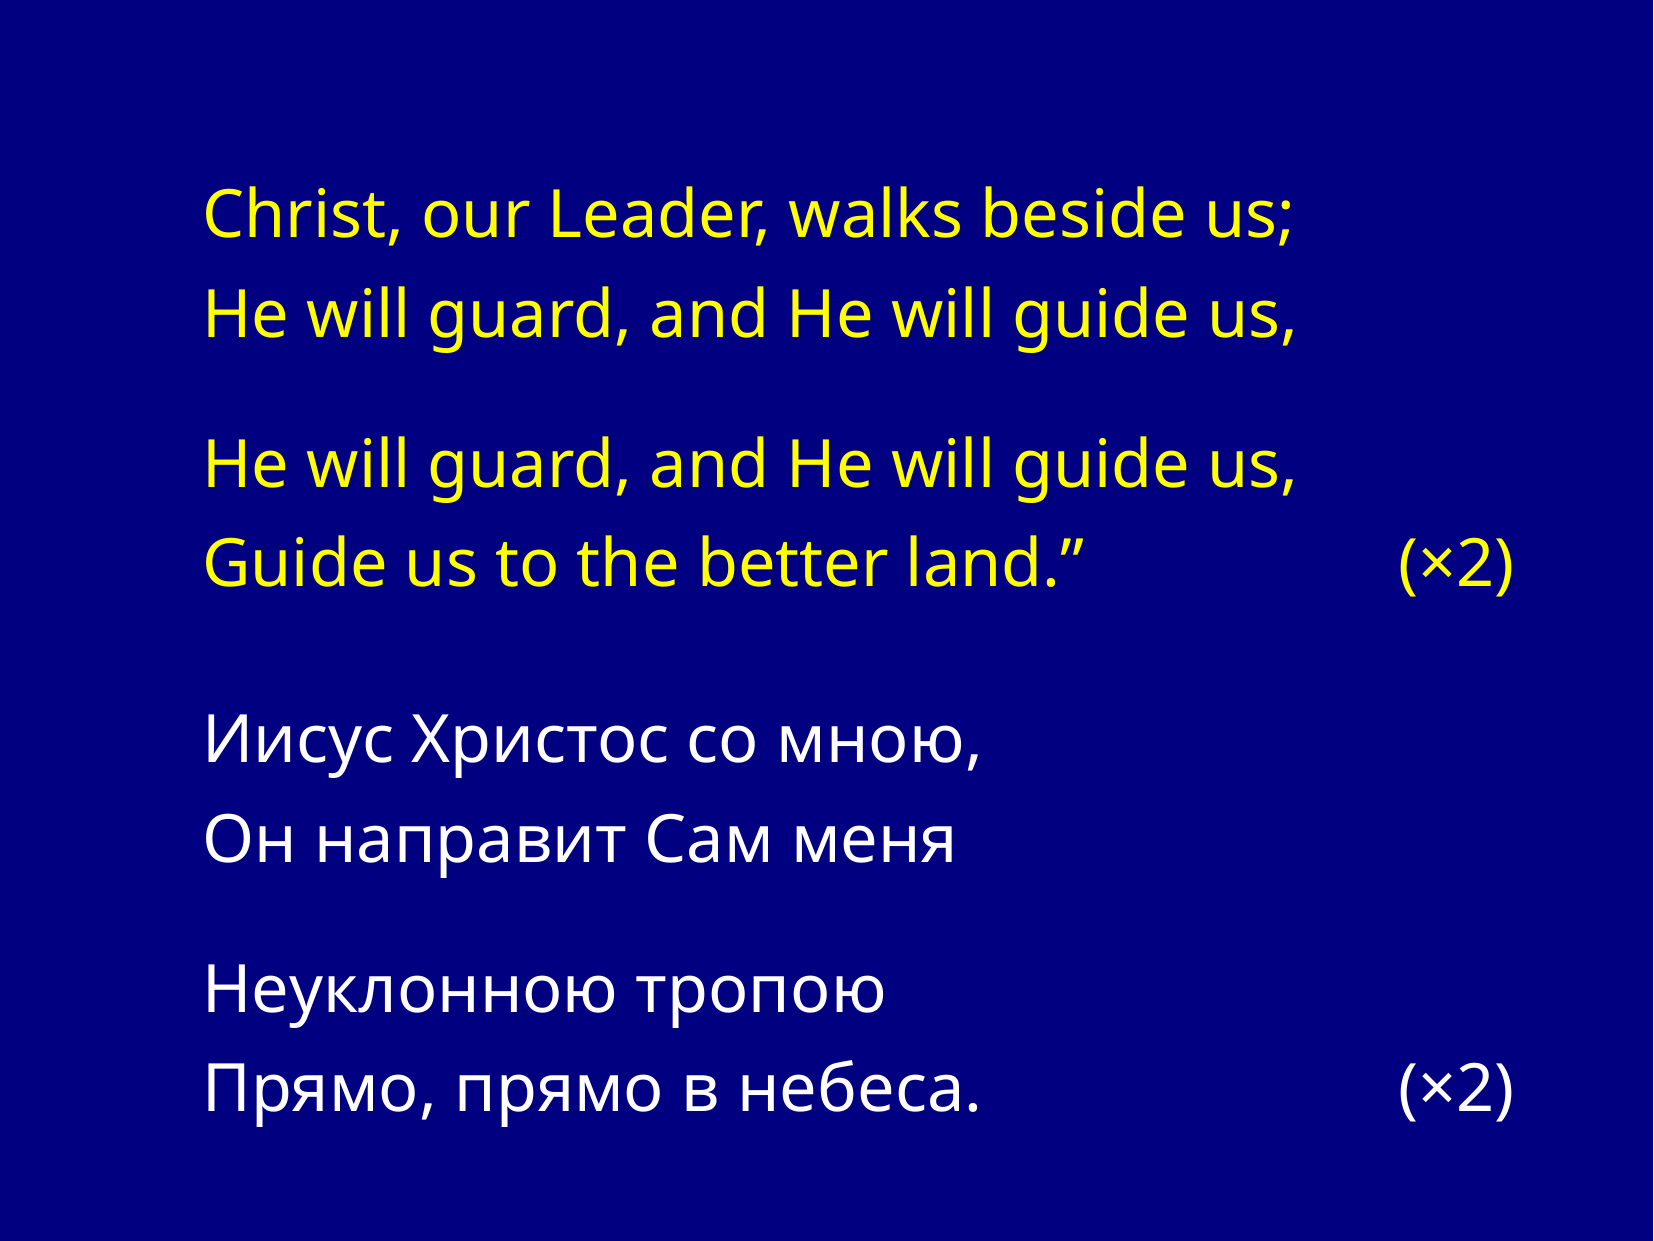

Christ, our Leader, walks beside us;
	He will guard, and He will guide us,
	He will guard, and He will guide us,
	Guide us to the better land.”	(×2)
	Иисус Христос со мною,
	Он направит Сам меня
	Неуклонною тропою
	Прямо, прямо в небеса.	(×2)